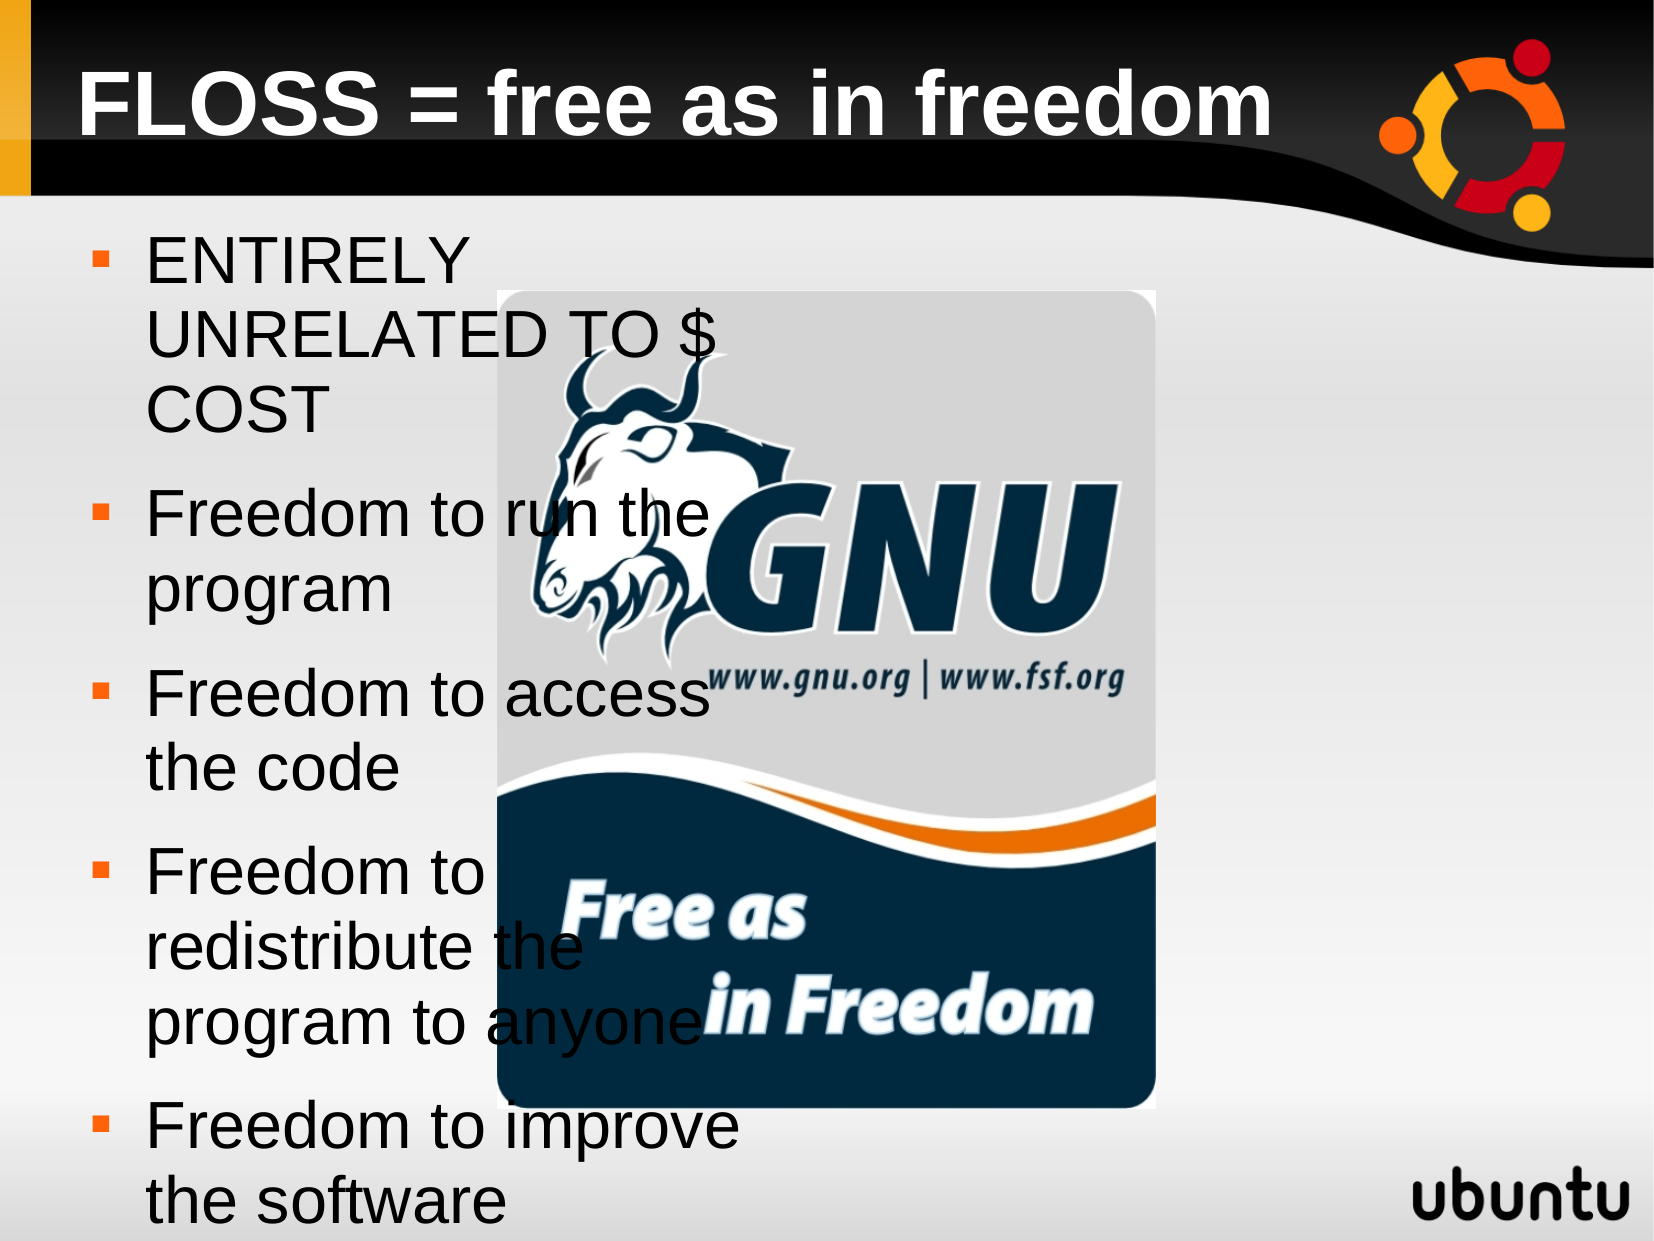

# FLOSS = free as in freedom
ENTIRELY UNRELATED TO $ COST
Freedom to run the program
Freedom to access the code
Freedom to redistribute the program to anyone
Freedom to improve the software